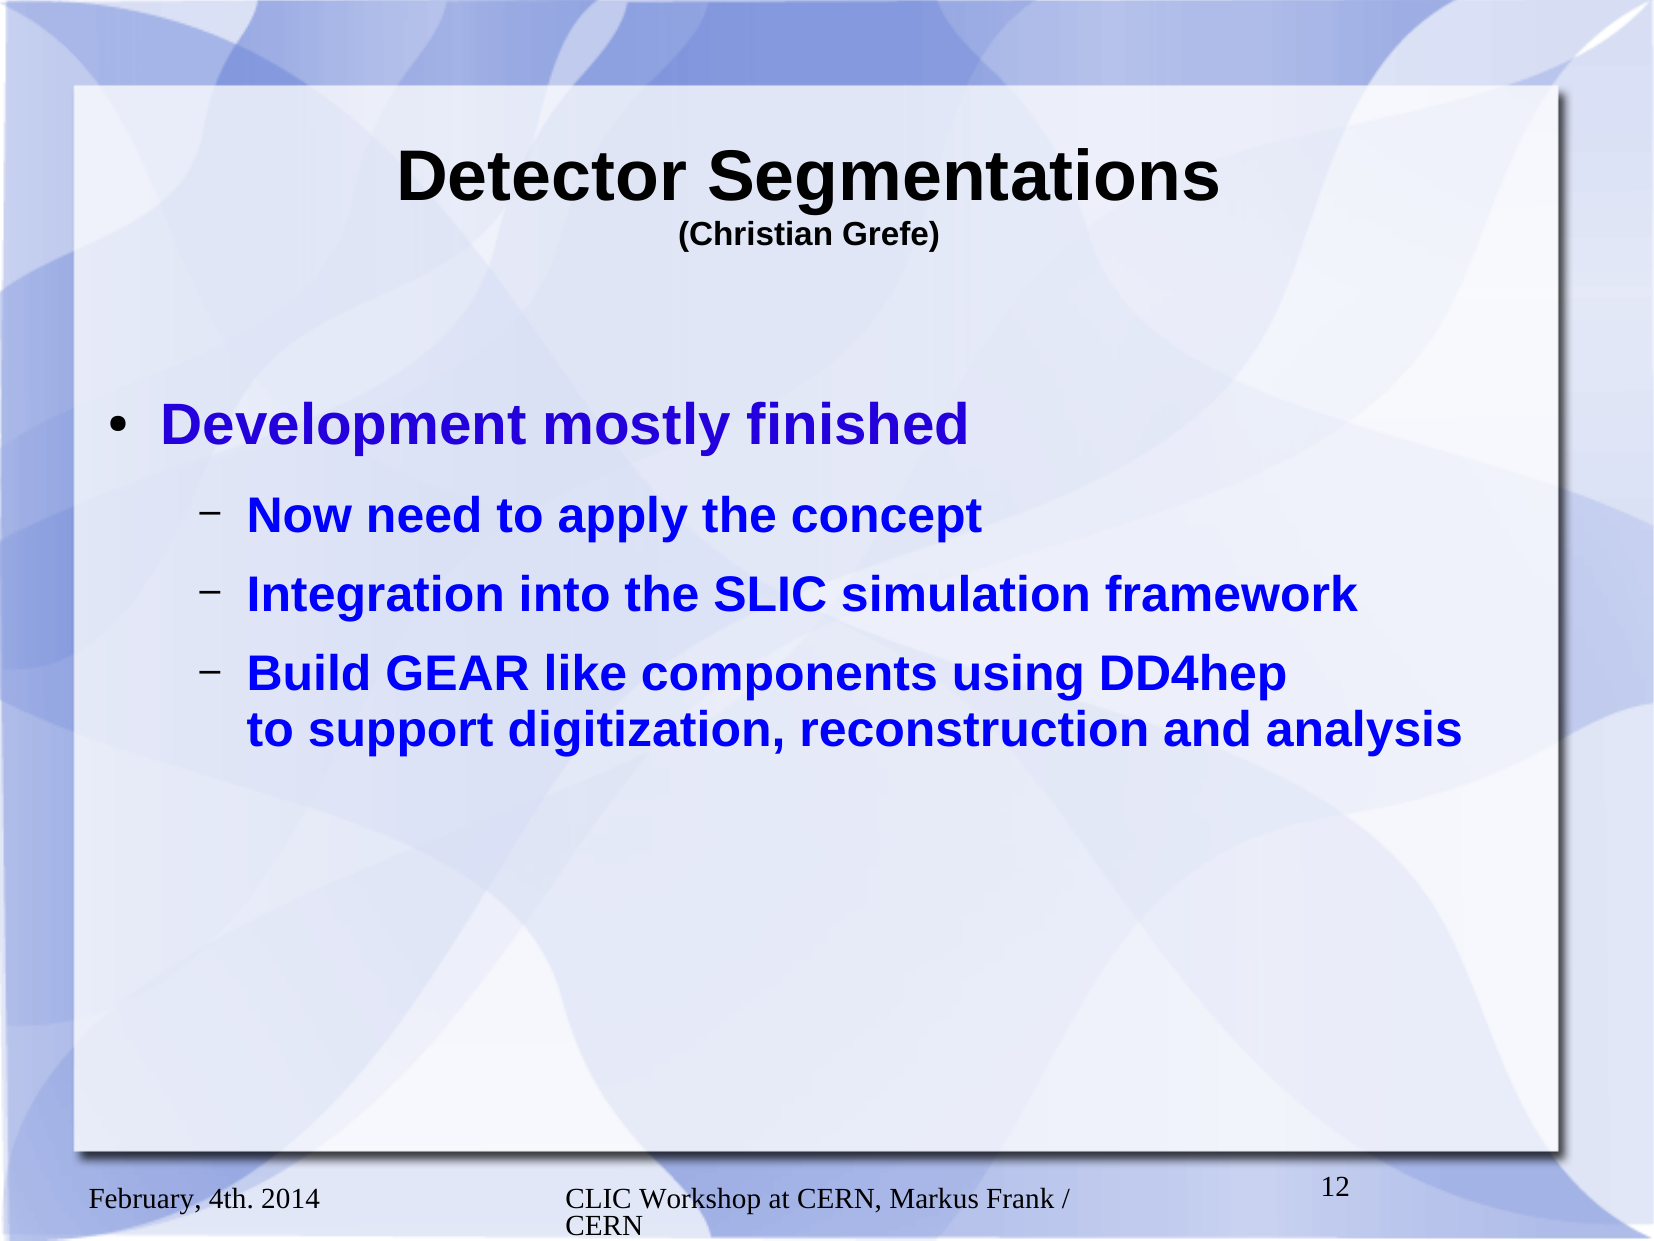

# Detector Segmentations (Christian Grefe)
Development mostly finished
Now need to apply the concept
Integration into the SLIC simulation framework
Build GEAR like components using DD4hep
to support digitization, reconstruction and analysis
12
February, 4th. 2014
CLIC Workshop at CERN, Markus Frank / CERN